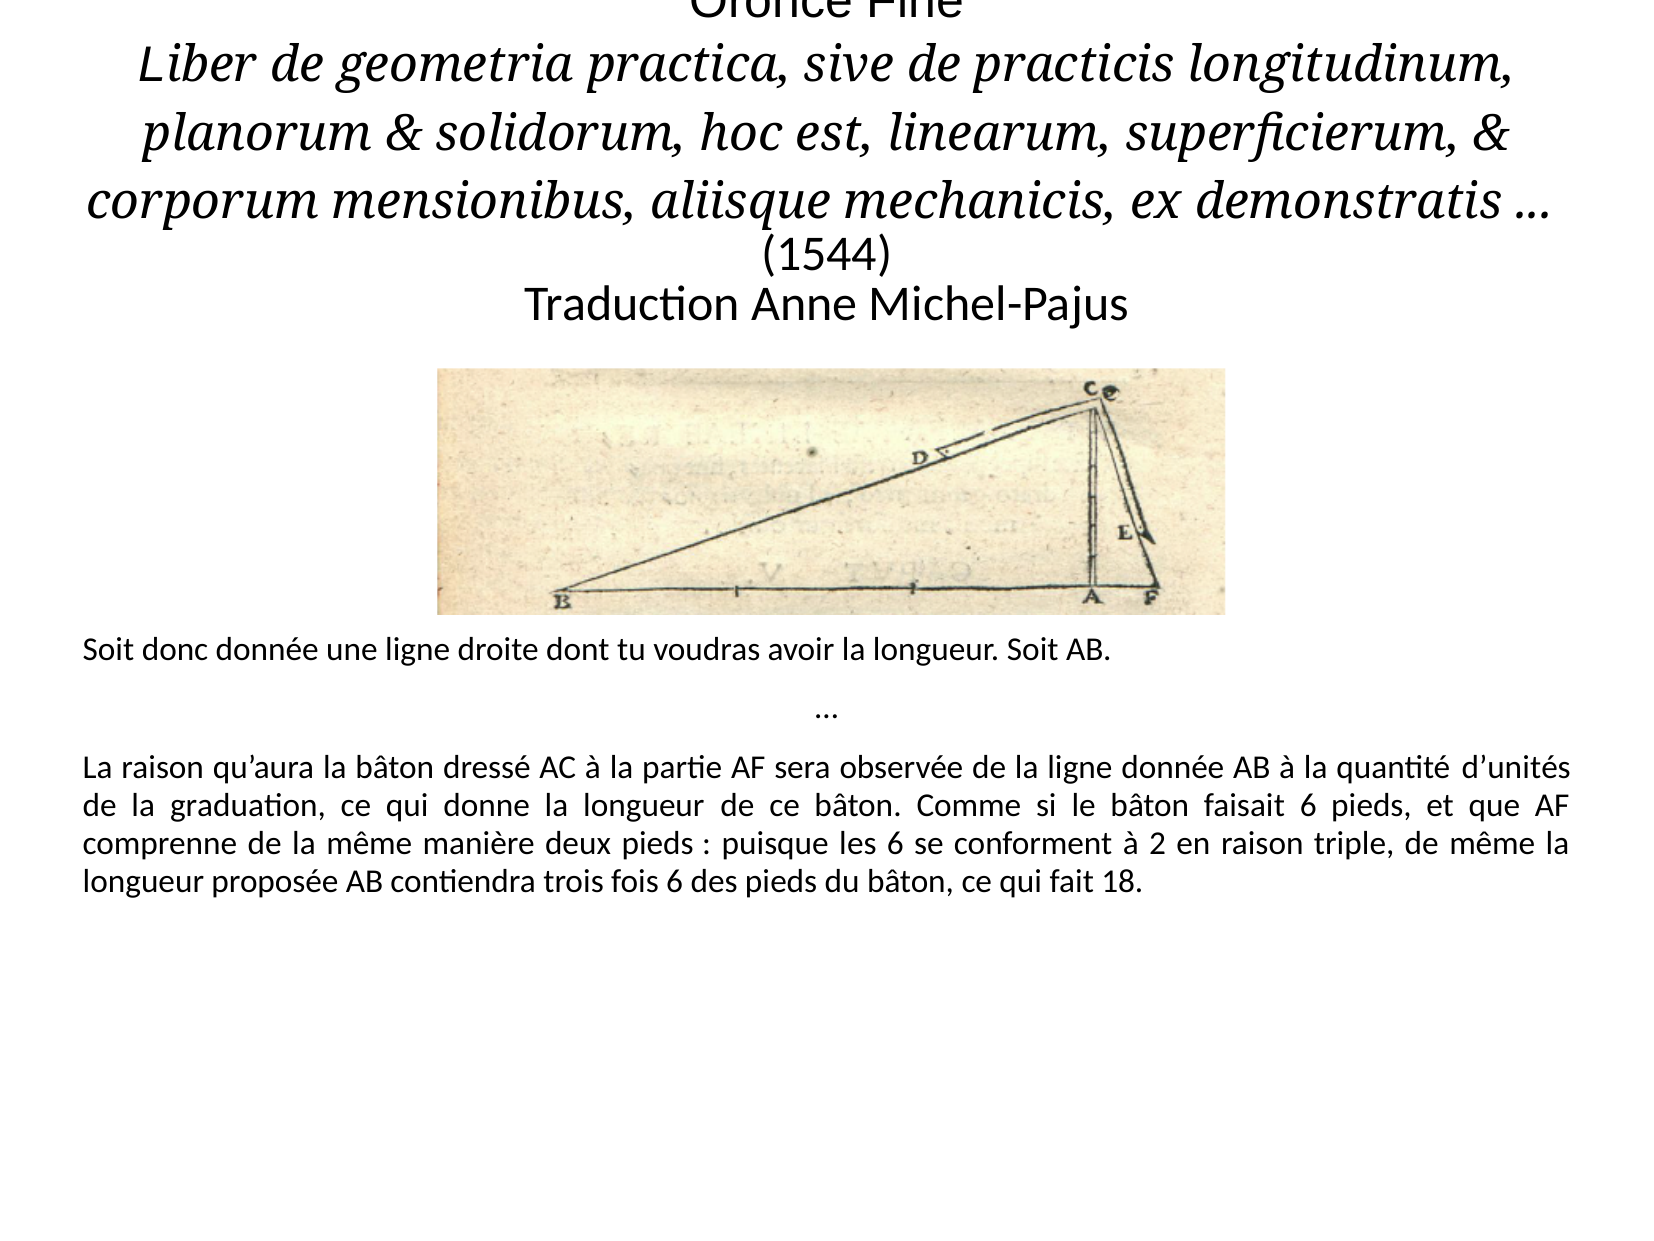

# Oronce Fine Liber de geometria practica, sive de practicis longitudinum, planorum & solidorum, hoc est, linearum, superficierum, & corporum mensionibus, aliisque mechanicis, ex demonstratis ... (1544) Traduction Anne Michel-Pajus
Soit donc donnée une ligne droite dont tu voudras avoir la longueur. Soit AB.
…
La raison qu’aura la bâton dressé AC à la partie AF sera observée de la ligne donnée AB à la quantité d’unités de la graduation, ce qui donne la longueur de ce bâton. Comme si le bâton faisait 6 pieds, et que AF comprenne de la même manière deux pieds : puisque les 6 se conforment à 2 en raison triple, de même la longueur proposée AB contiendra trois fois 6 des pieds du bâton, ce qui fait 18.